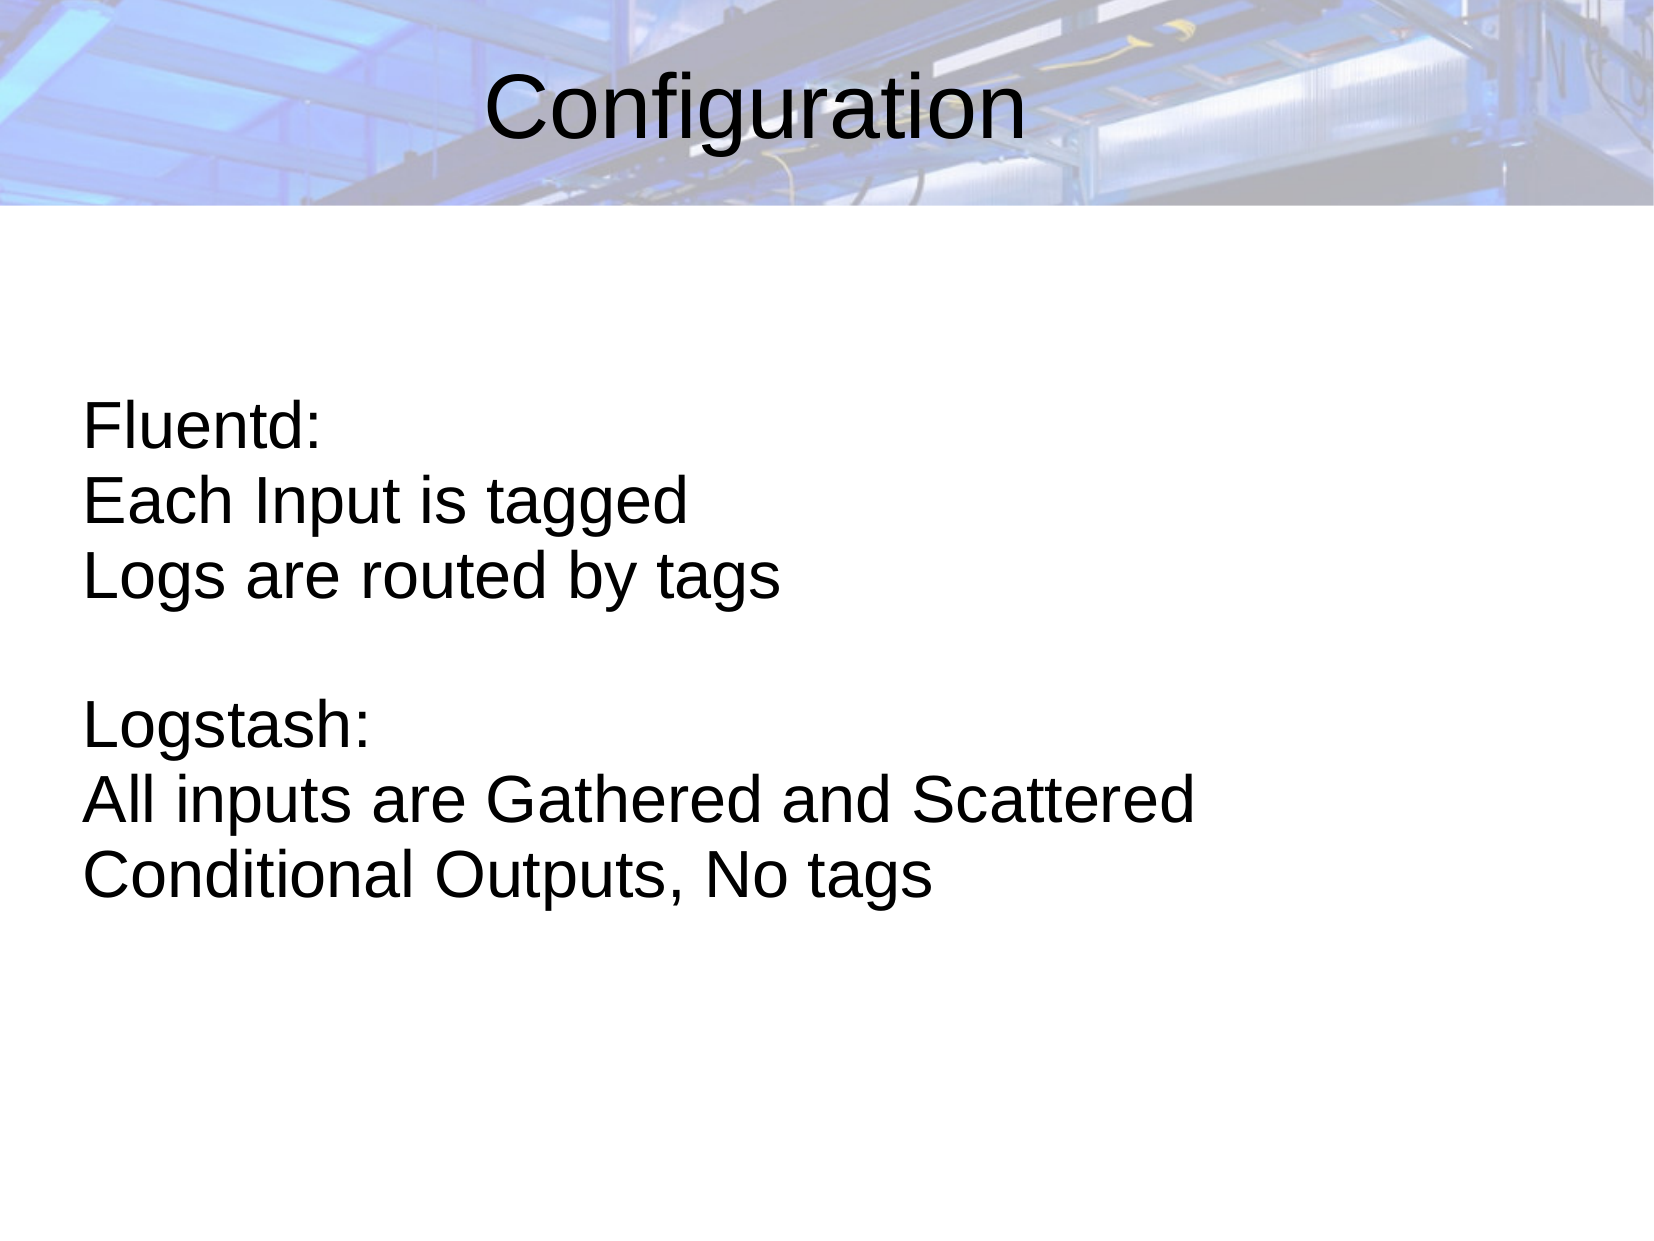

# Configuration
Fluentd:
Each Input is tagged
Logs are routed by tags
Logstash:
All inputs are Gathered and Scattered
Conditional Outputs, No tags